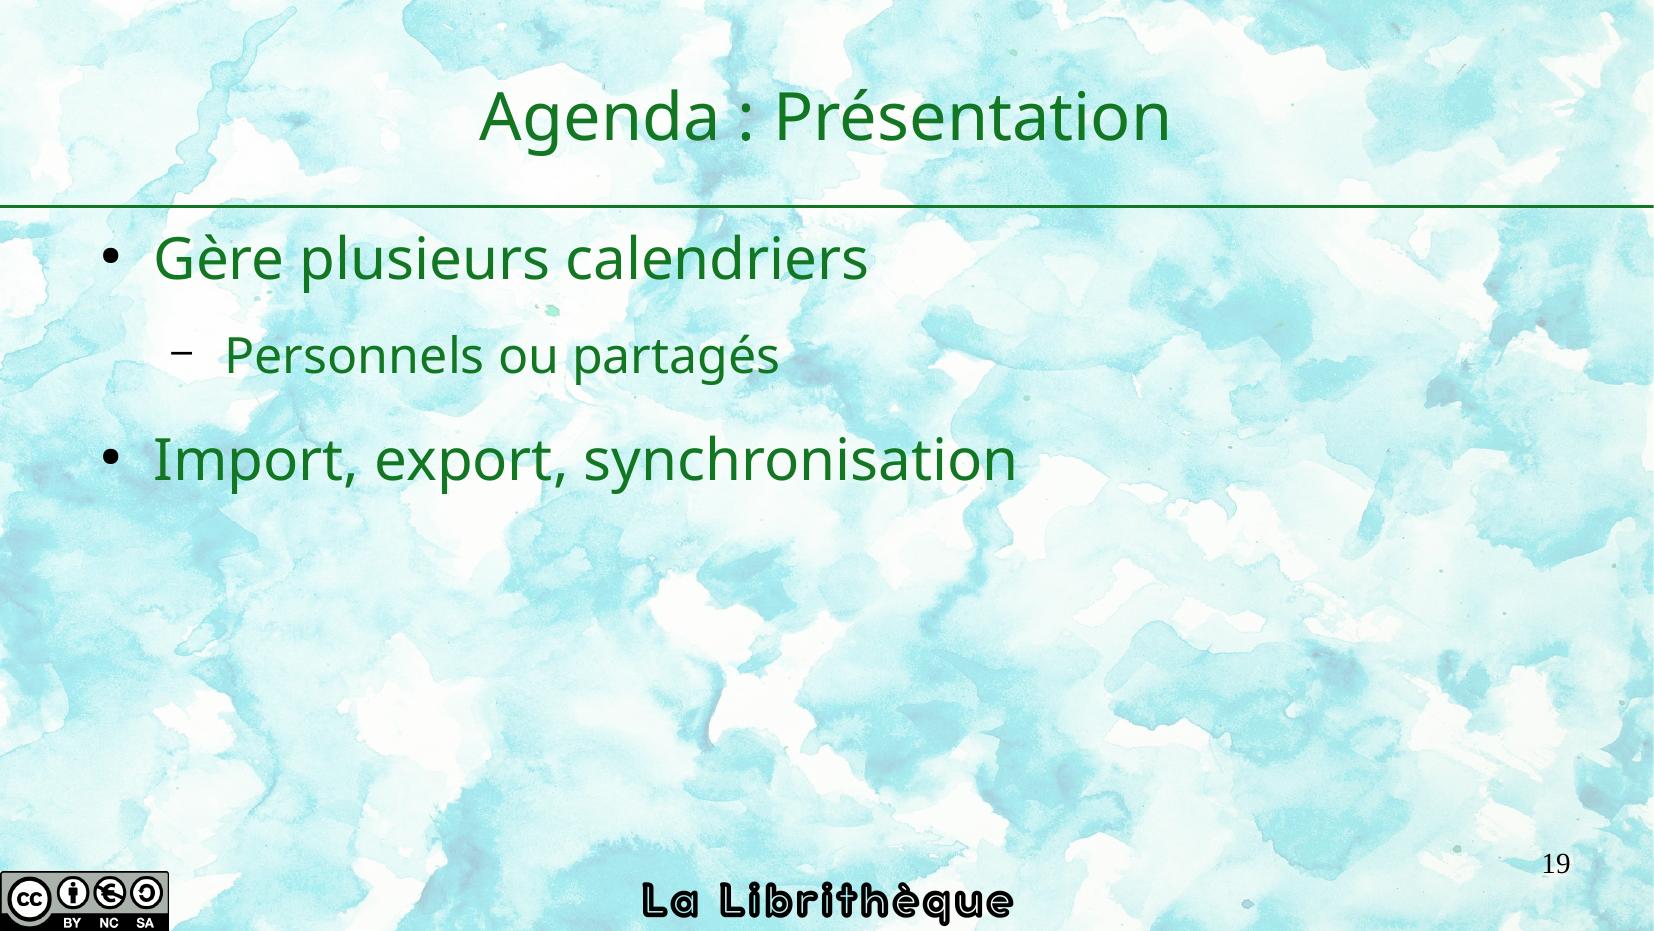

# Agenda : Présentation
Gère plusieurs calendriers
Personnels ou partagés
Import, export, synchronisation
19